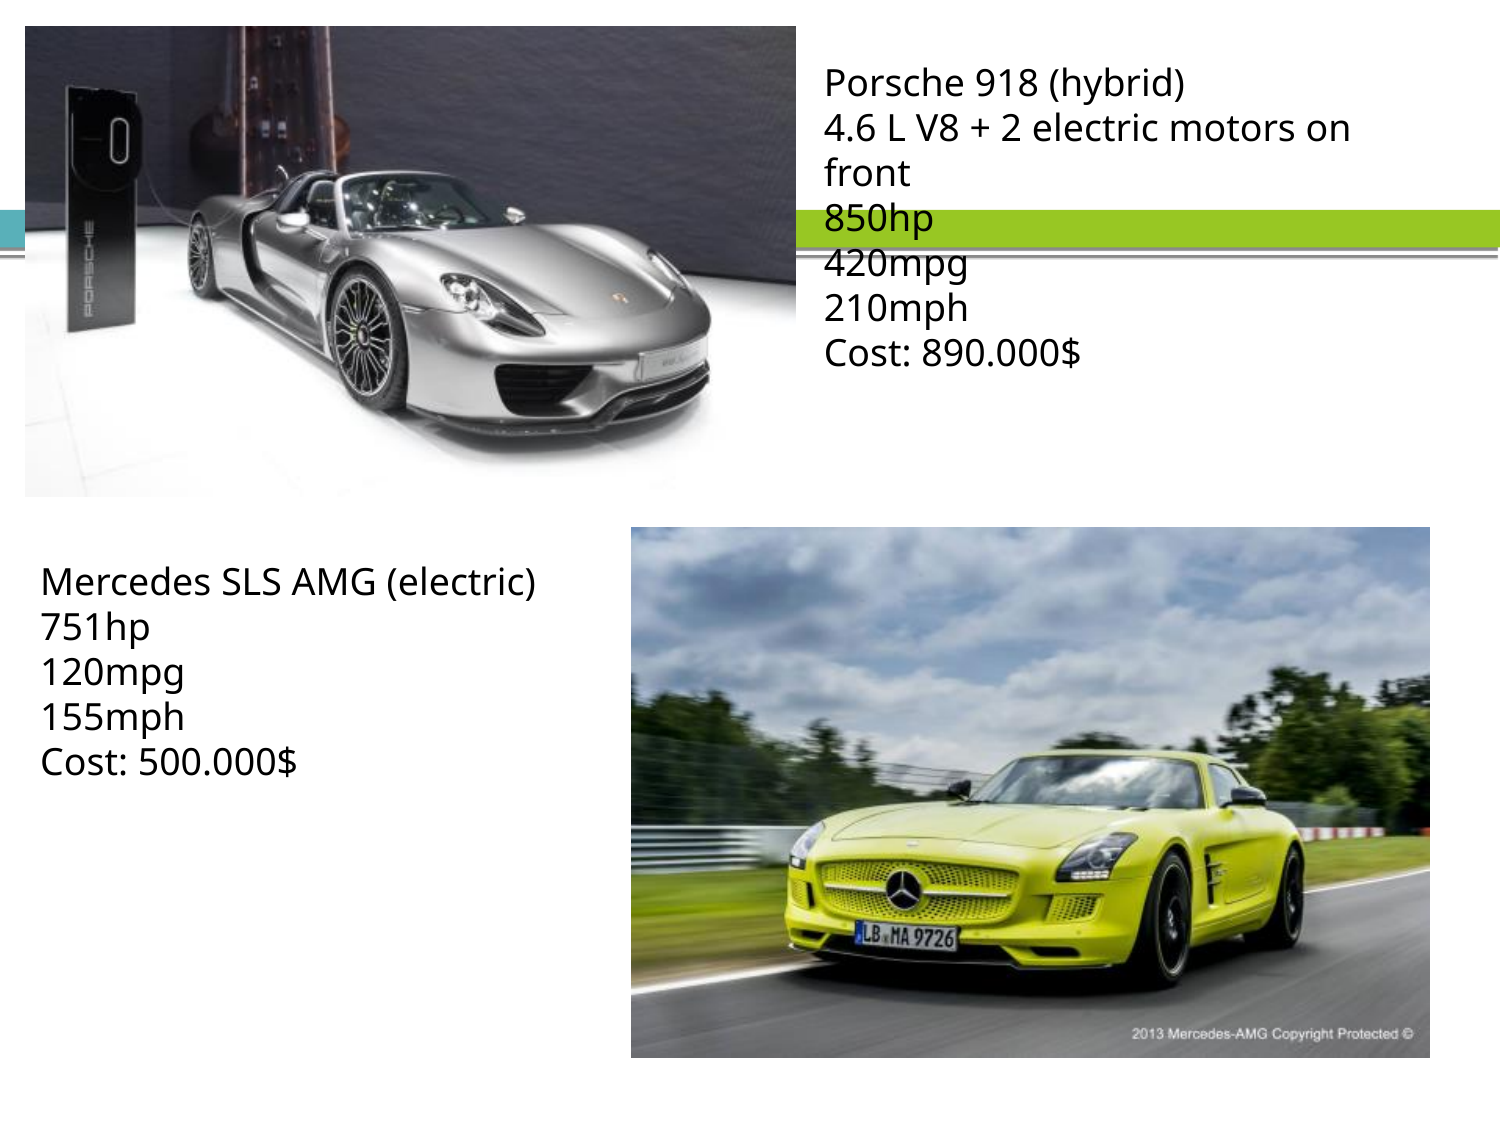

#
Porsche 918 (hybrid)
4.6 L V8 + 2 electric motors on front
850hp
420mpg
210mph
Cost: 890.000$
Mercedes SLS AMG (electric)
751hp
120mpg
155mph
Cost: 500.000$